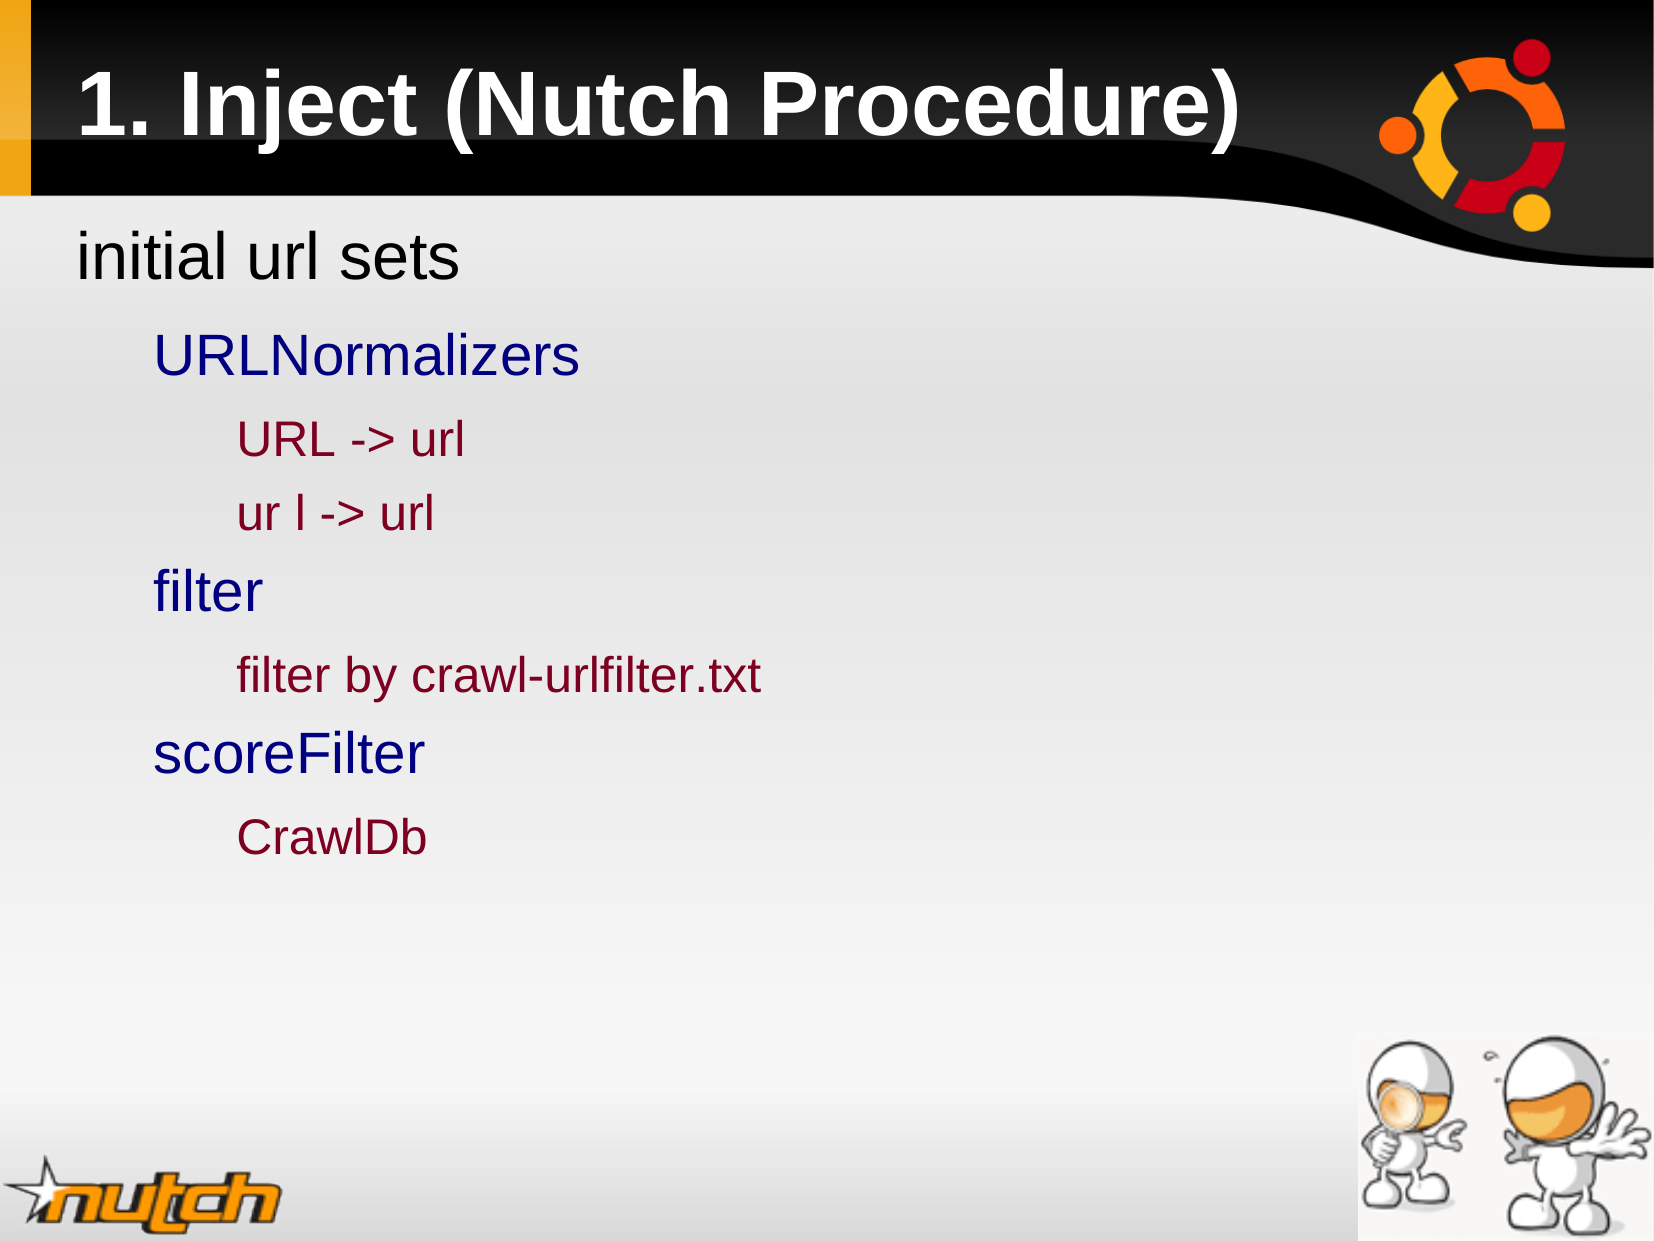

# 1. Inject (Nutch Procedure)
initial url sets
URLNormalizers
URL -> url
ur l -> url
filter
filter by crawl-urlfilter.txt
scoreFilter
CrawlDb